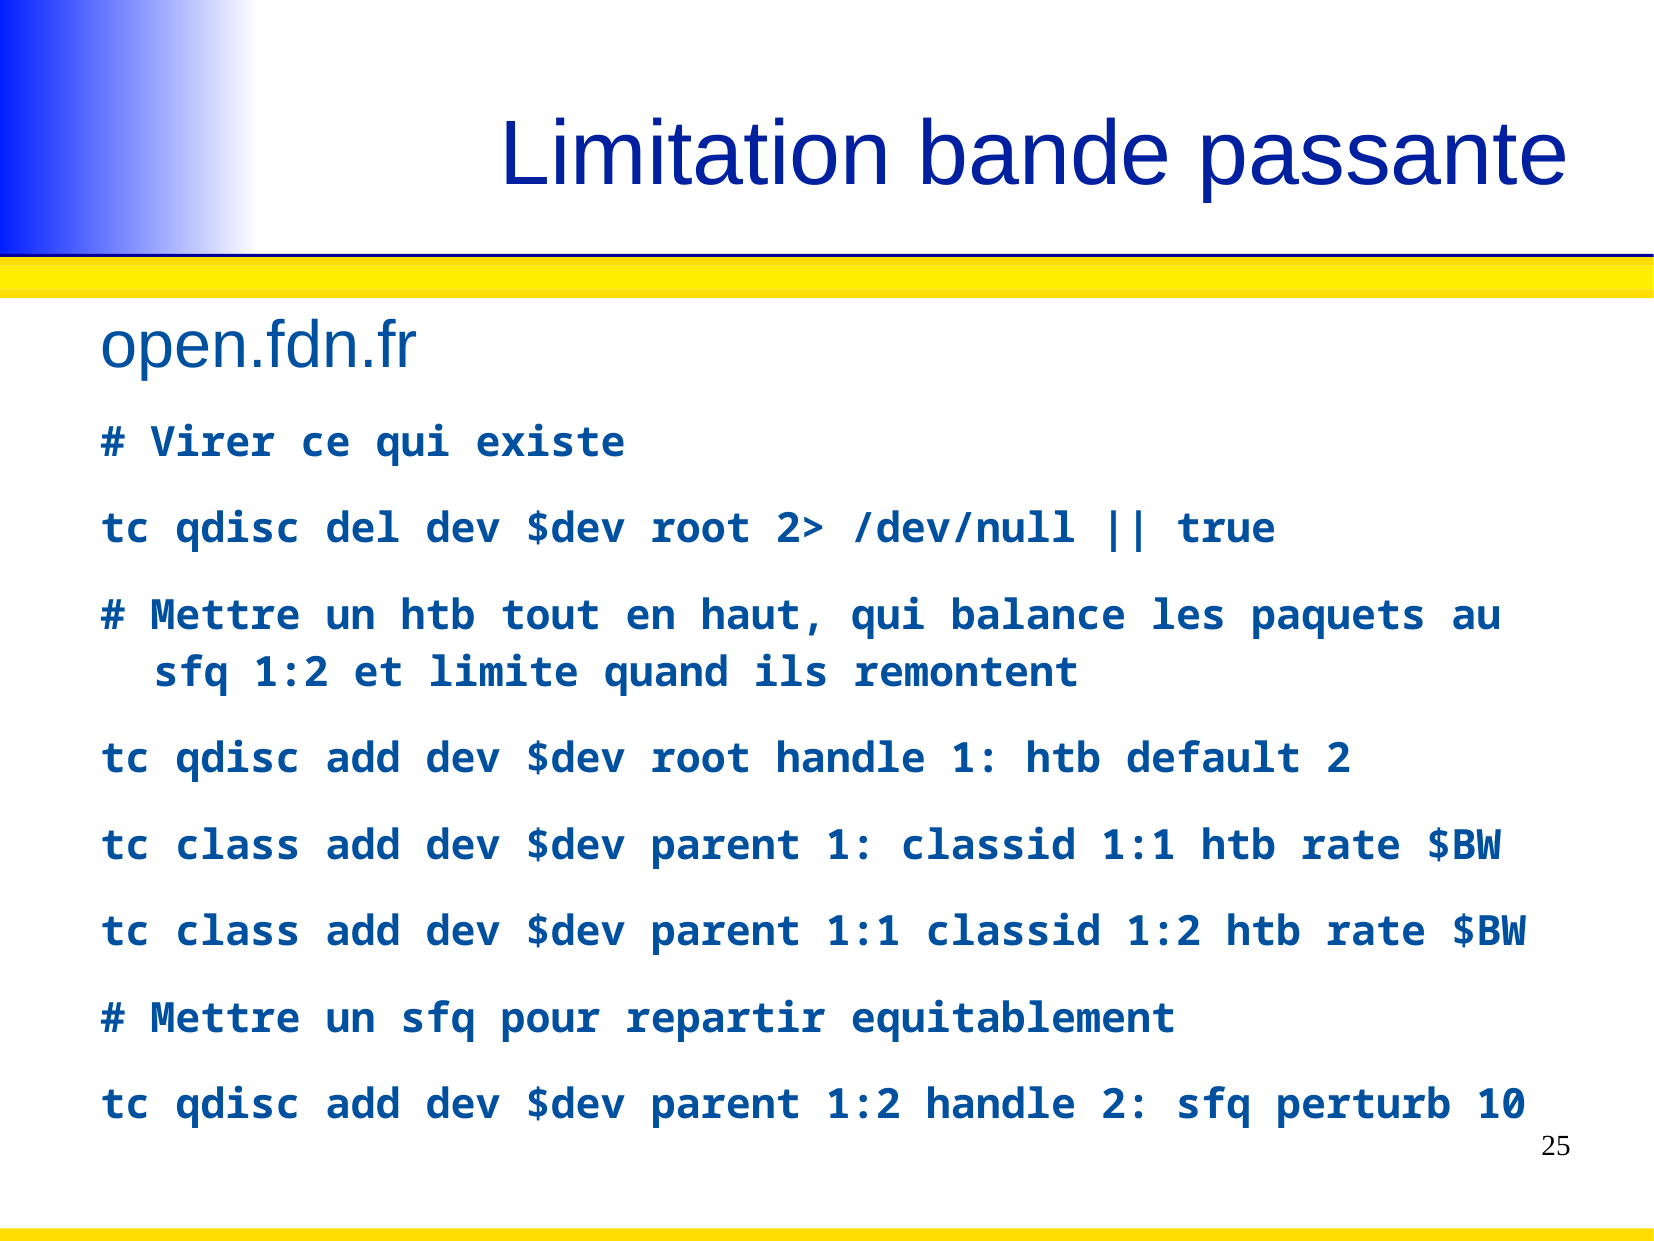

# Limitation bande passante
open.fdn.fr
# Virer ce qui existe
tc qdisc del dev $dev root 2> /dev/null || true
# Mettre un htb tout en haut, qui balance les paquets au sfq 1:2 et limite quand ils remontent
tc qdisc add dev $dev root handle 1: htb default 2
tc class add dev $dev parent 1: classid 1:1 htb rate $BW
tc class add dev $dev parent 1:1 classid 1:2 htb rate $BW
# Mettre un sfq pour repartir equitablement
tc qdisc add dev $dev parent 1:2 handle 2: sfq perturb 10
25